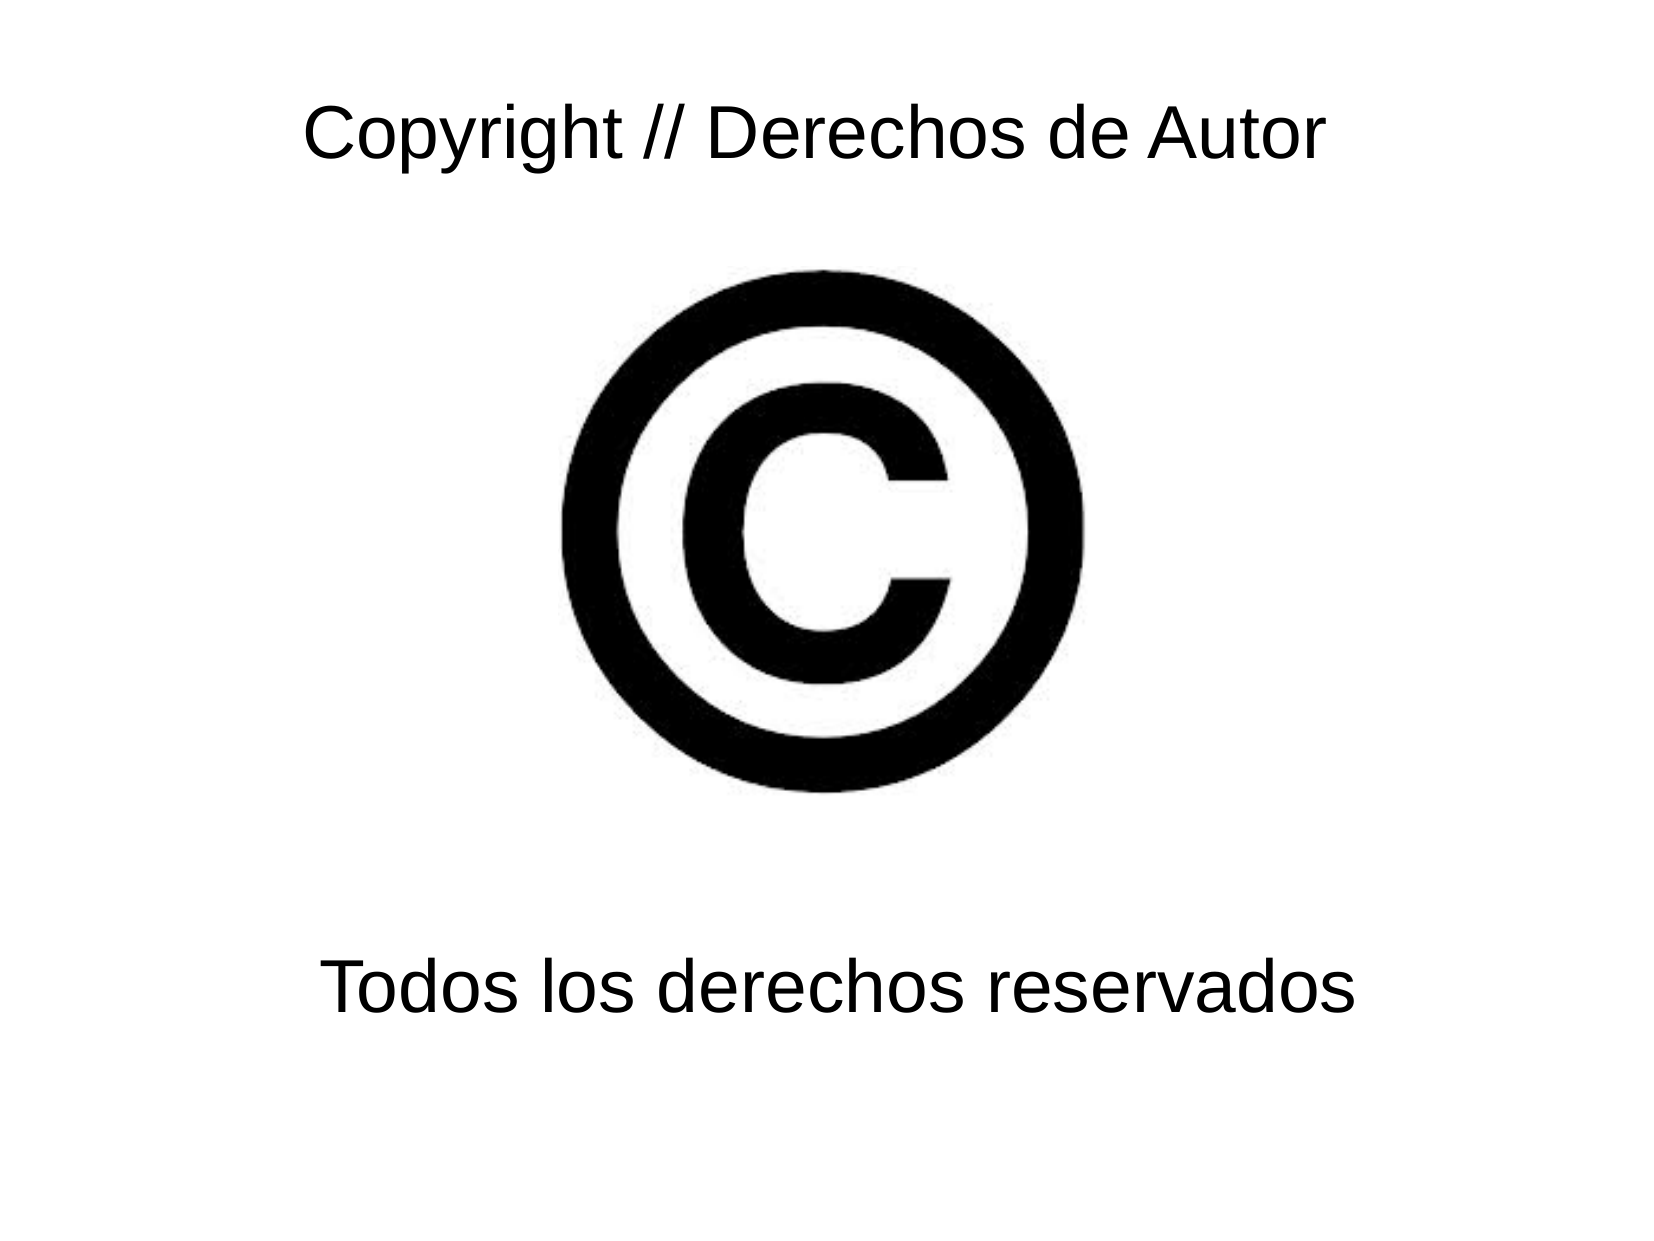

Copyright // Derechos de Autor
Todos los derechos reservados